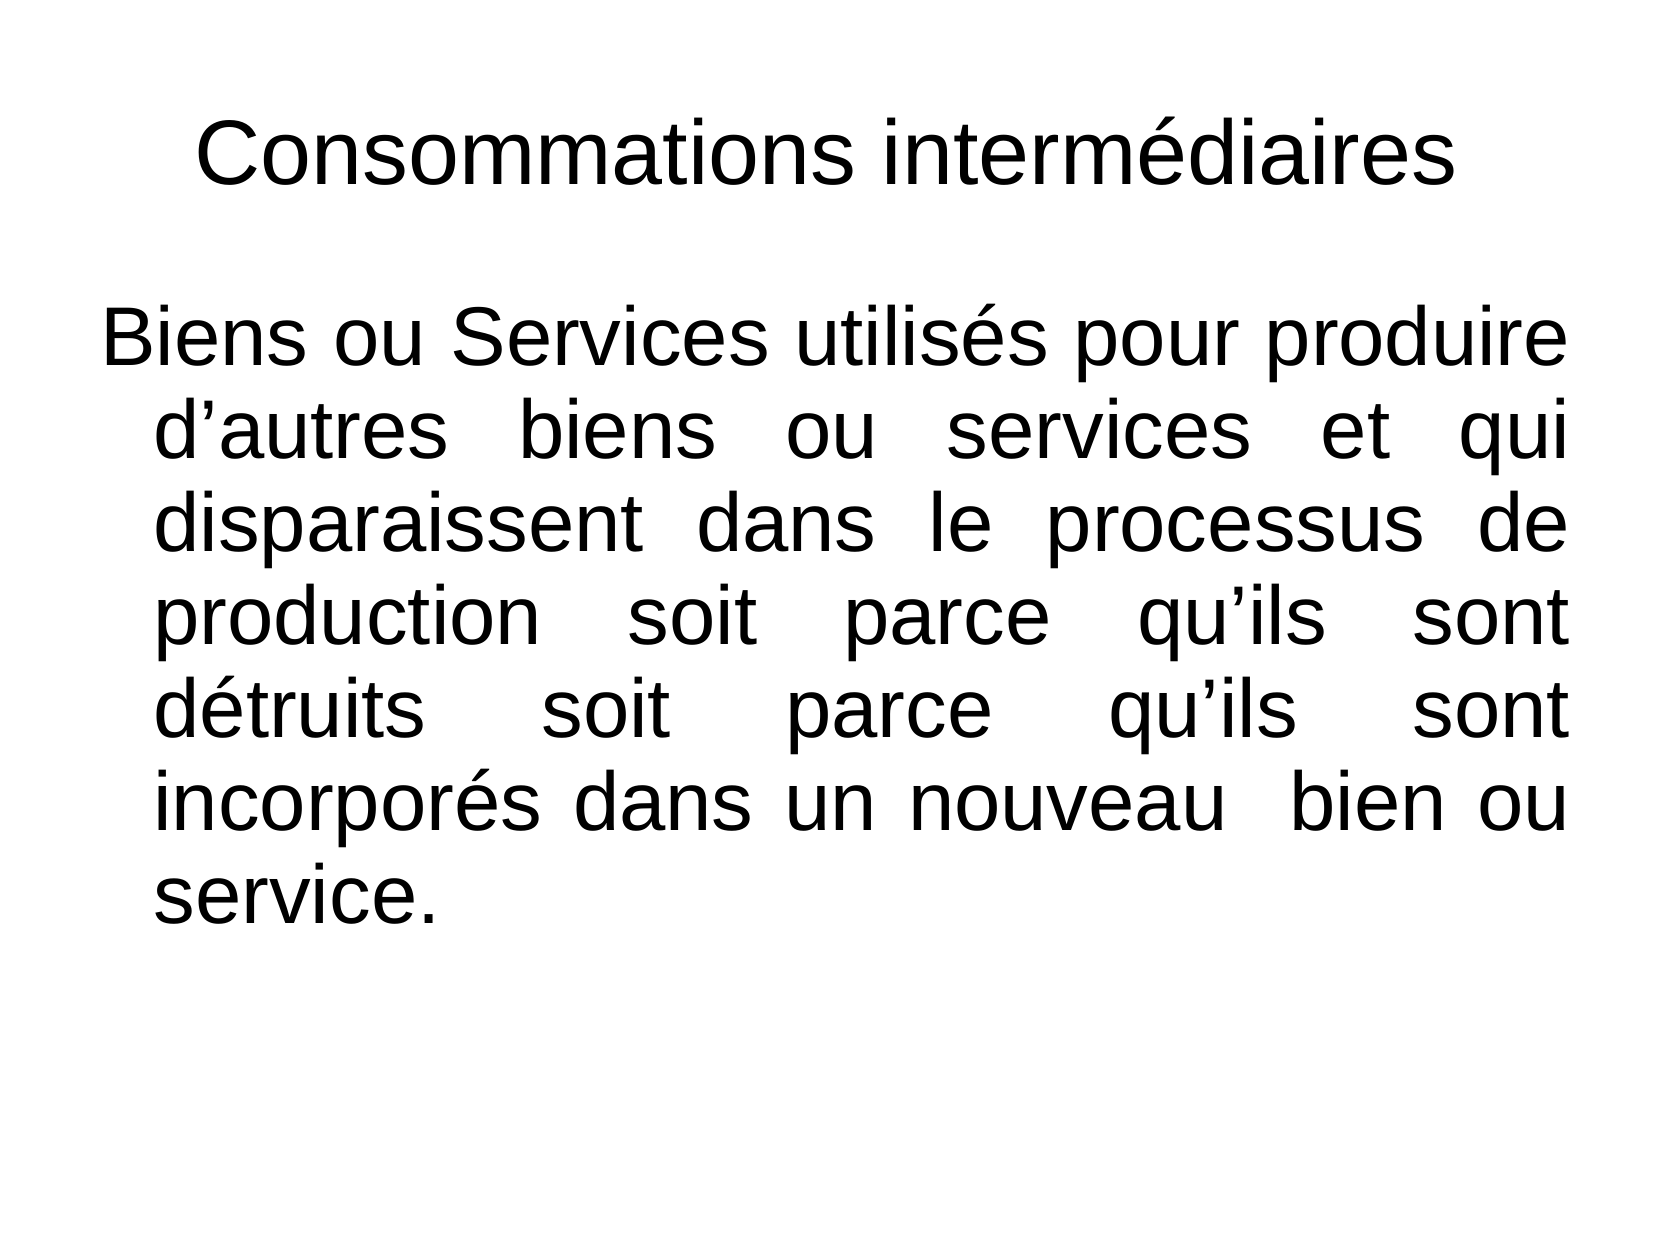

# Consommations intermédiaires
Biens ou Services utilisés pour produire d’autres biens ou services et qui disparaissent dans le processus de production soit parce qu’ils sont détruits soit parce qu’ils sont incorporés dans un nouveau bien ou service.